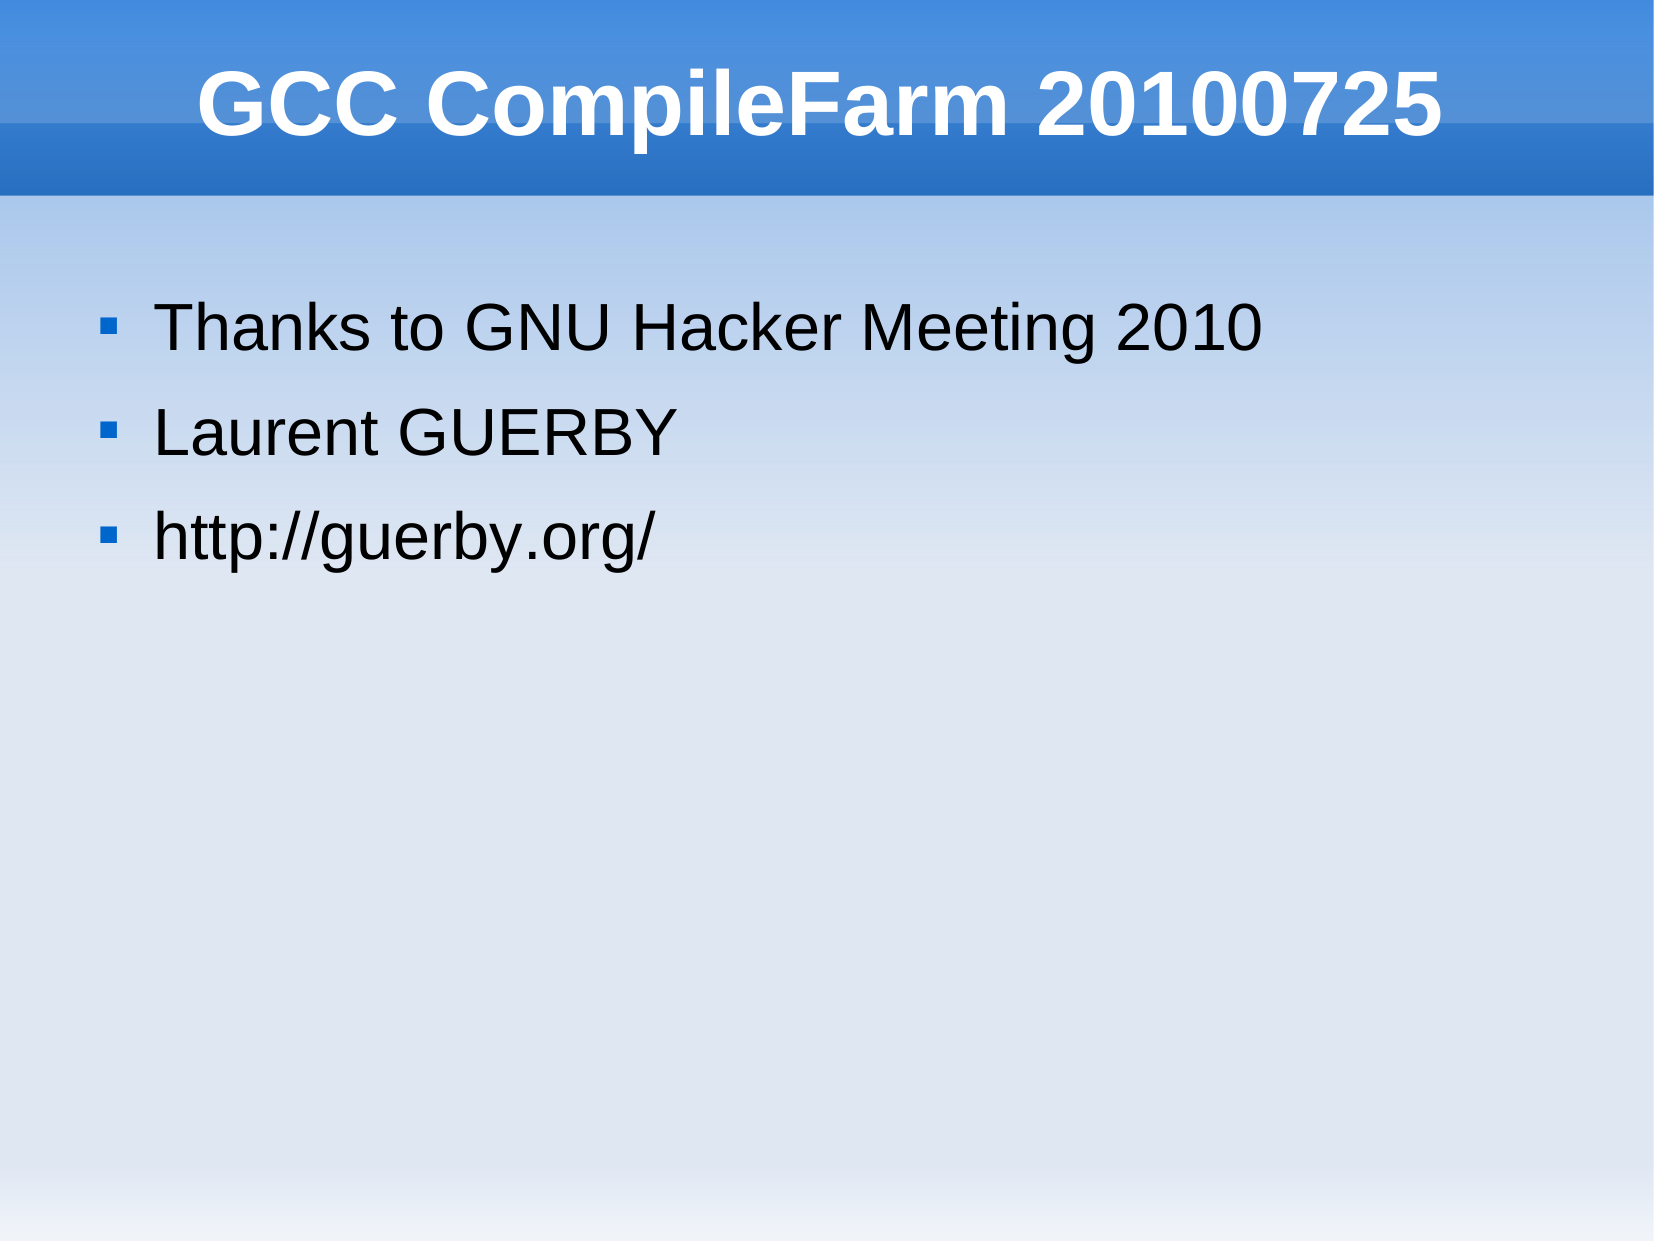

# GCC CompileFarm 20100725
Thanks to GNU Hacker Meeting 2010
Laurent GUERBY
http://guerby.org/